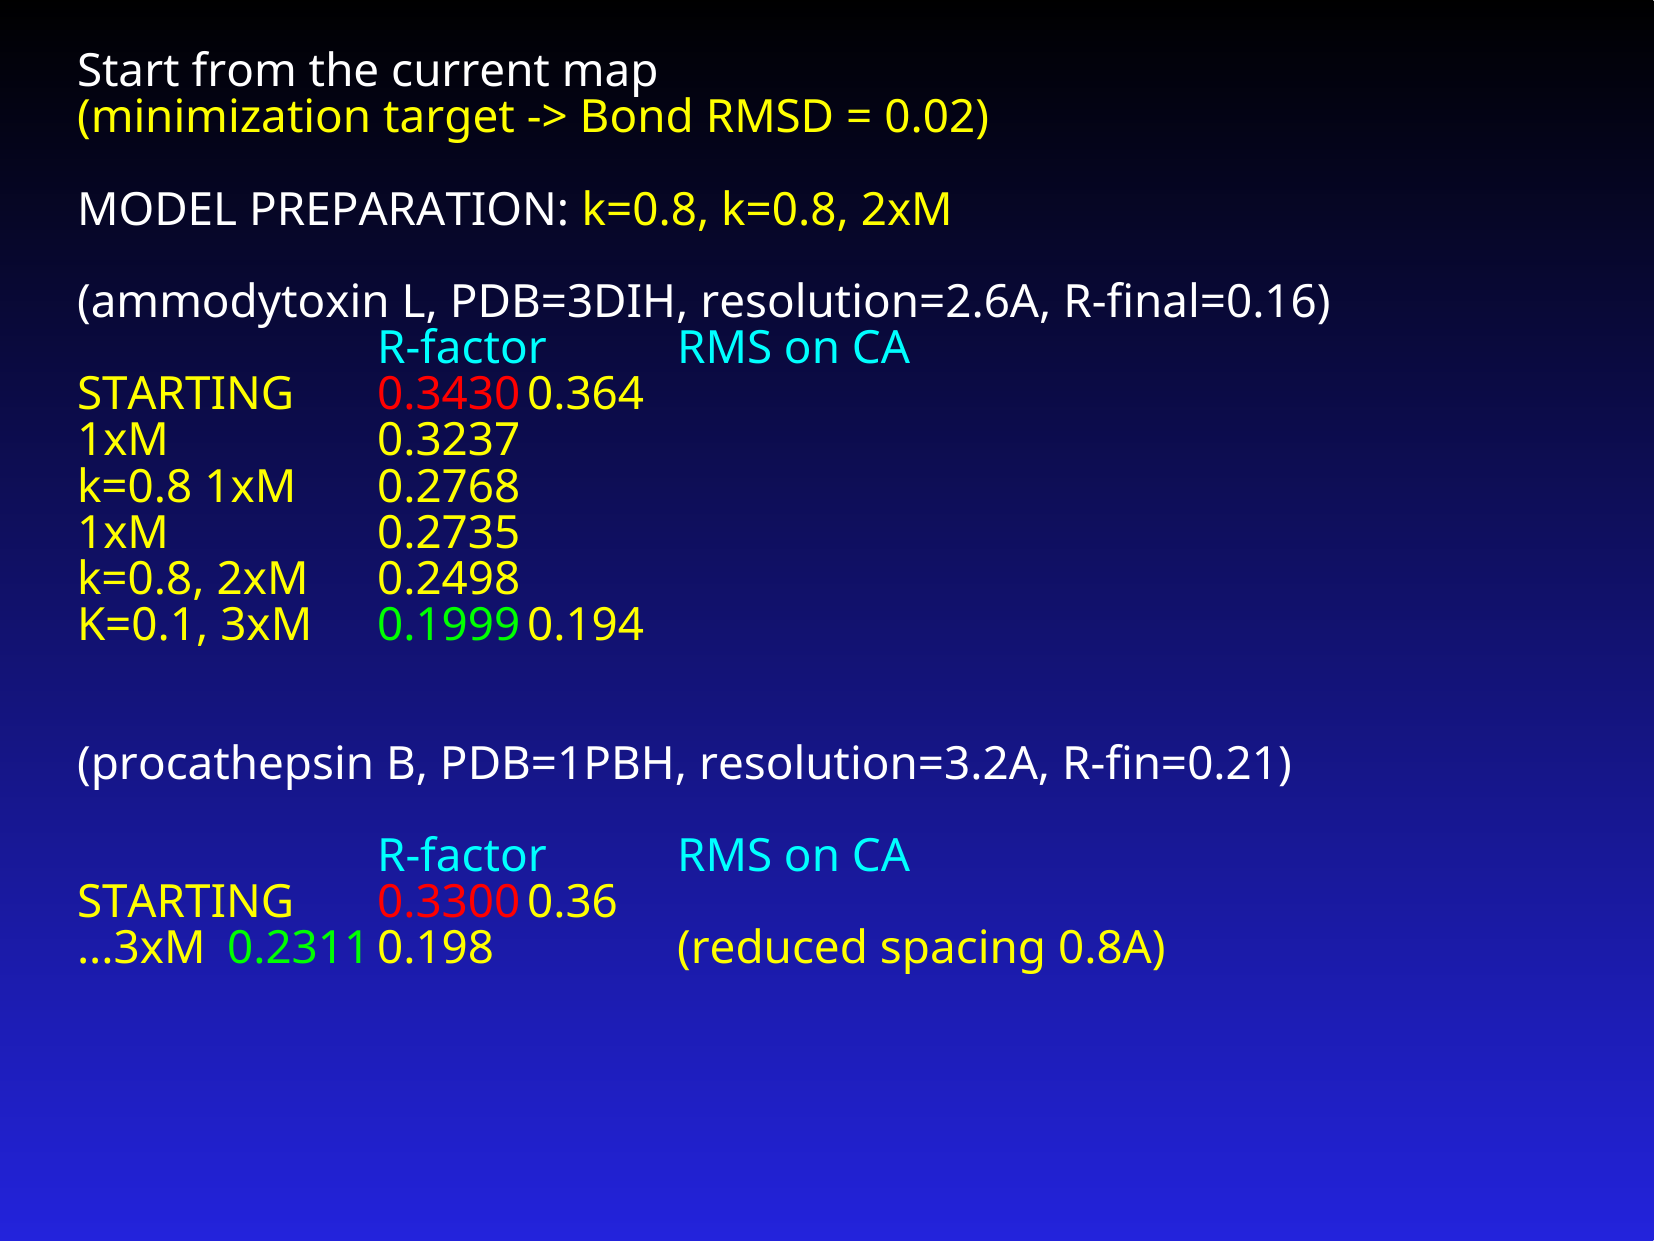

Start from the current map
(minimization target -> Bond RMSD = 0.02)‏
MODEL PREPARATION: k=0.8, k=0.8, 2xM
(ammodytoxin L, PDB=3DIH, resolution=2.6A, R-final=0.16)‏
		R-factor	RMS on CA
STARTING 	0.3430	0.364
1xM		0.3237
k=0.8 1xM	0.2768
1xM		0.2735
k=0.8, 2xM	0.2498
K=0.1, 3xM	0.1999	0.194
(procathepsin B, PDB=1PBH, resolution=3.2A, R-fin=0.21)‏
		R-factor	RMS on CA
STARTING 	0.3300	0.36
...3xM	0.2311	0.198		(reduced spacing 0.8A)